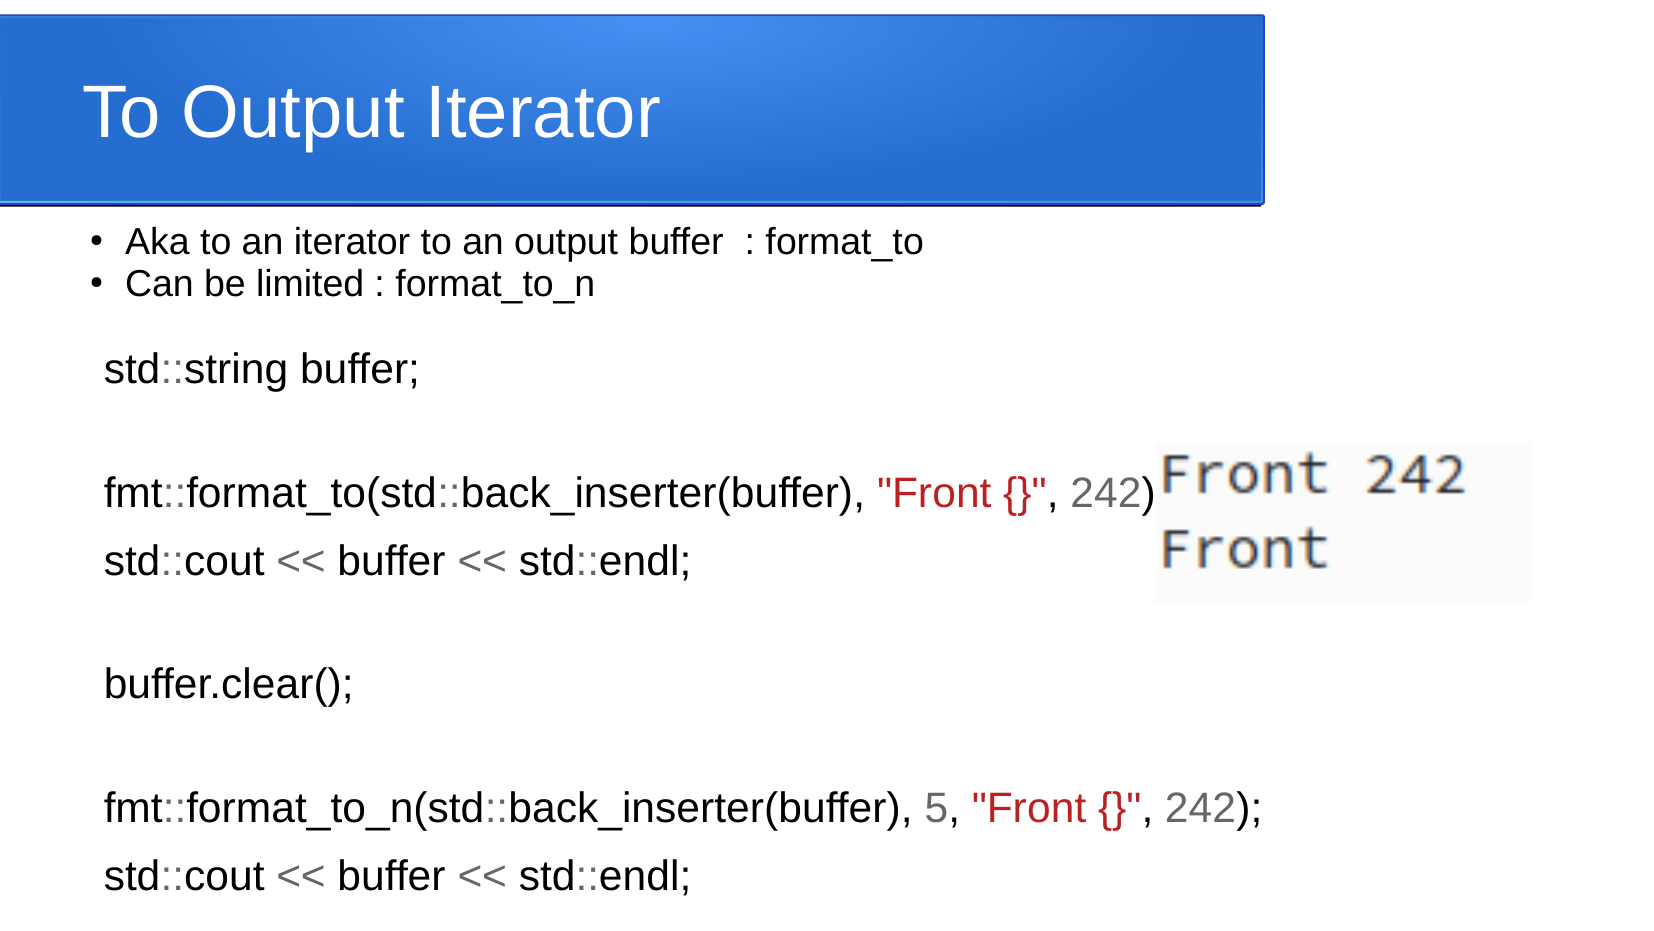

# To Output Iterator
Aka to an iterator to an output buffer : format_to
Can be limited : format_to_n
 std::string buffer;
 fmt::format_to(std::back_inserter(buffer), "Front {}", 242);
 std::cout << buffer << std::endl;
 buffer.clear();
 fmt::format_to_n(std::back_inserter(buffer), 5, "Front {}", 242);
 std::cout << buffer << std::endl;